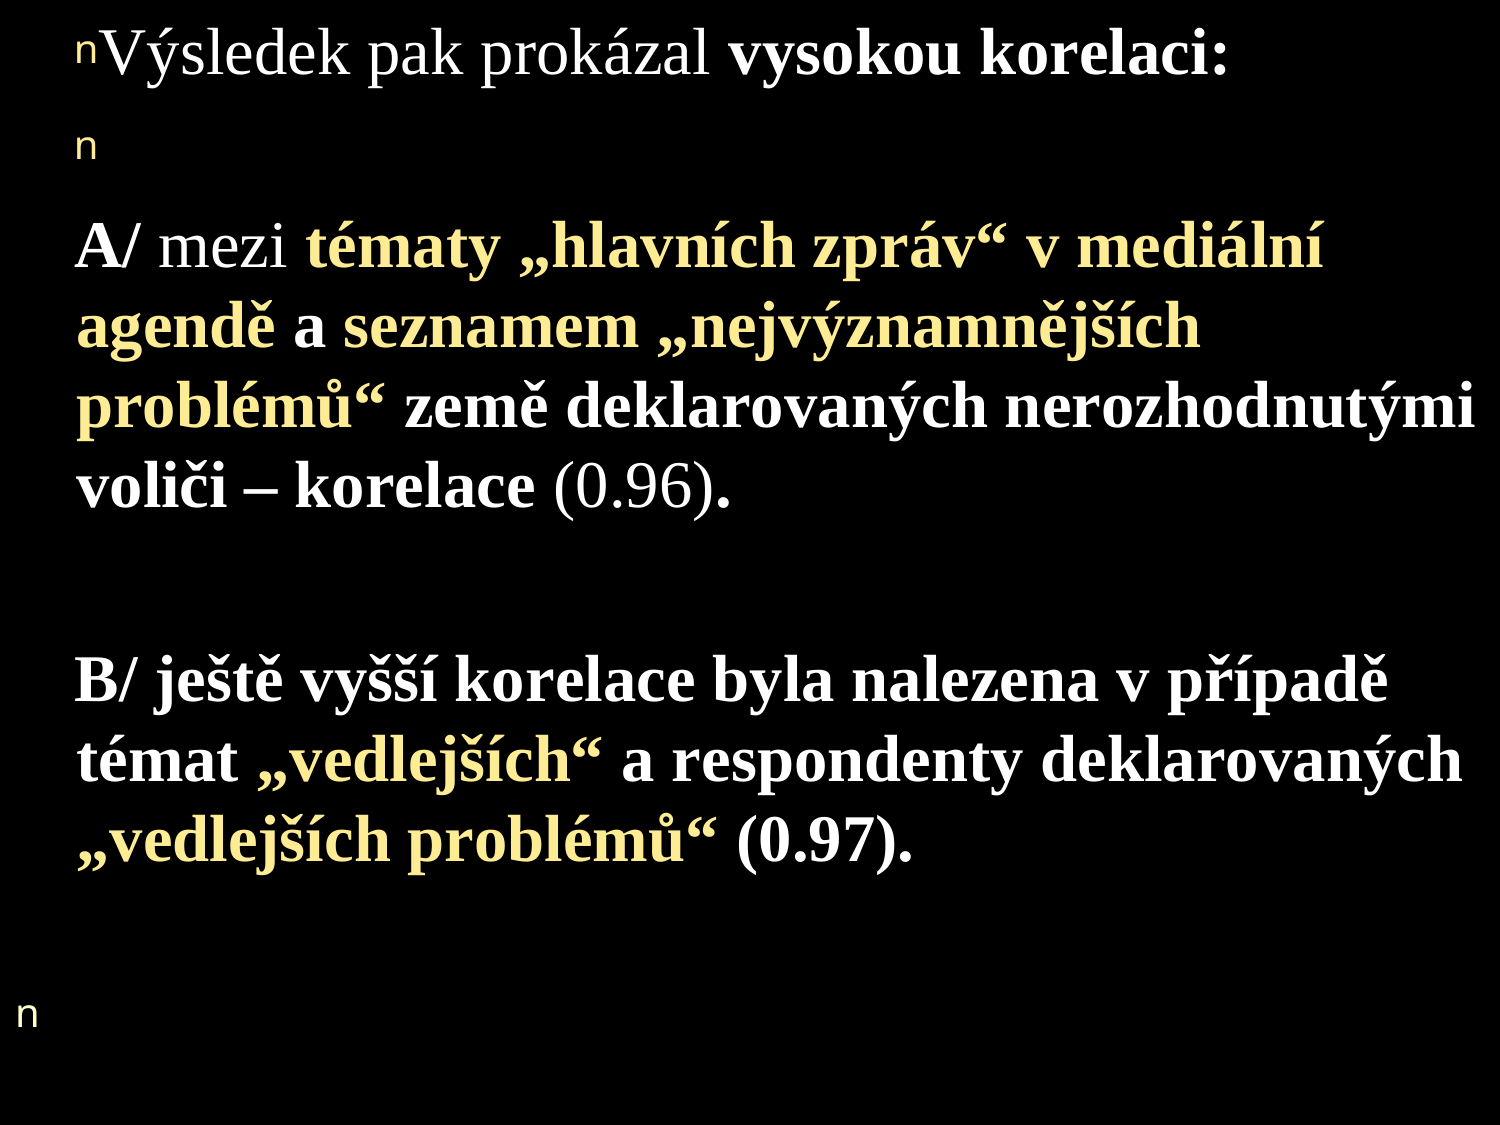

# Výsledek pak prokázal vysokou korelaci:
A/ mezi tématy „hlavních zpráv“ v mediální agendě a seznamem „nejvýznamnějších problémů“ země deklarovaných nerozhodnutými voliči – korelace (0.96).
B/ ještě vyšší korelace byla nalezena v případě témat „vedlejších“ a respondenty deklarovaných „vedlejších problémů“ (0.97).